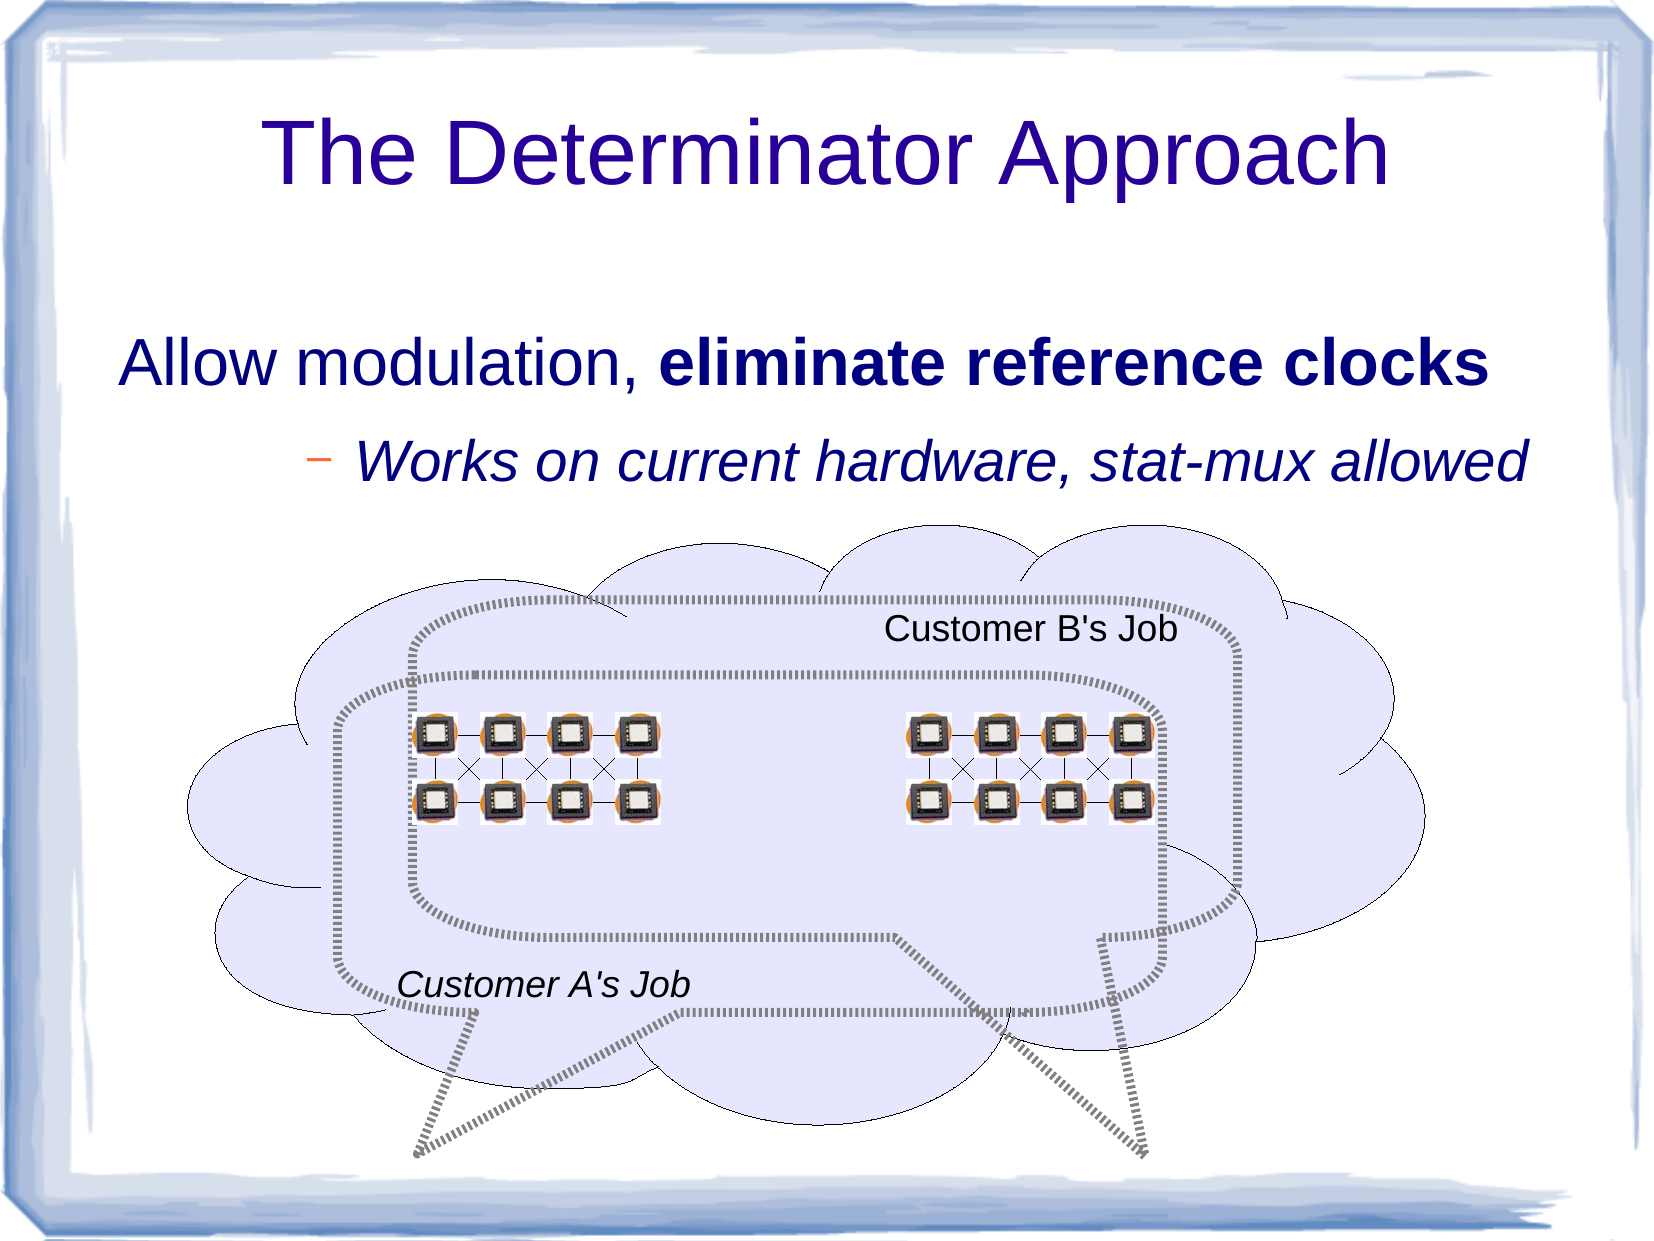

# The Determinator Approach
Allow modulation, eliminate reference clocks
Works on current hardware, stat-mux allowed
Customer B's Job
Customer A's Job